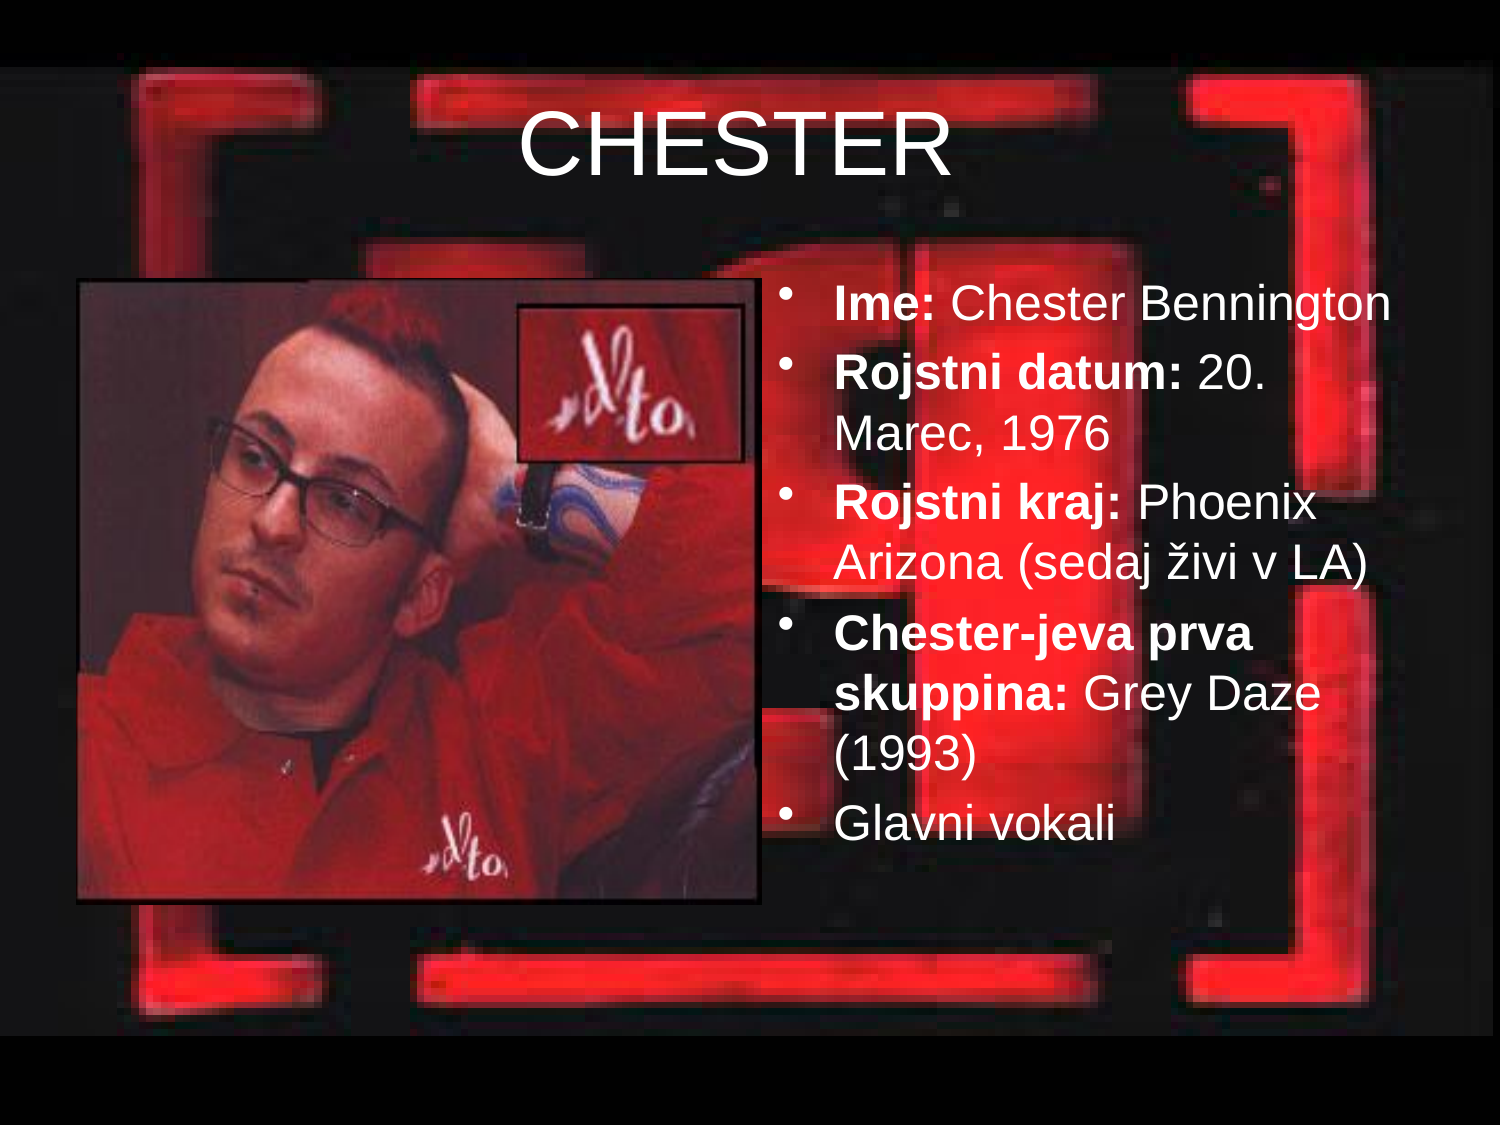

# CHESTER
Ime: Chester Bennington
Rojstni datum: 20. Marec, 1976
Rojstni kraj: Phoenix Arizona (sedaj živi v LA)
Chester-jeva prva skuppina: Grey Daze (1993)
Glavni vokali